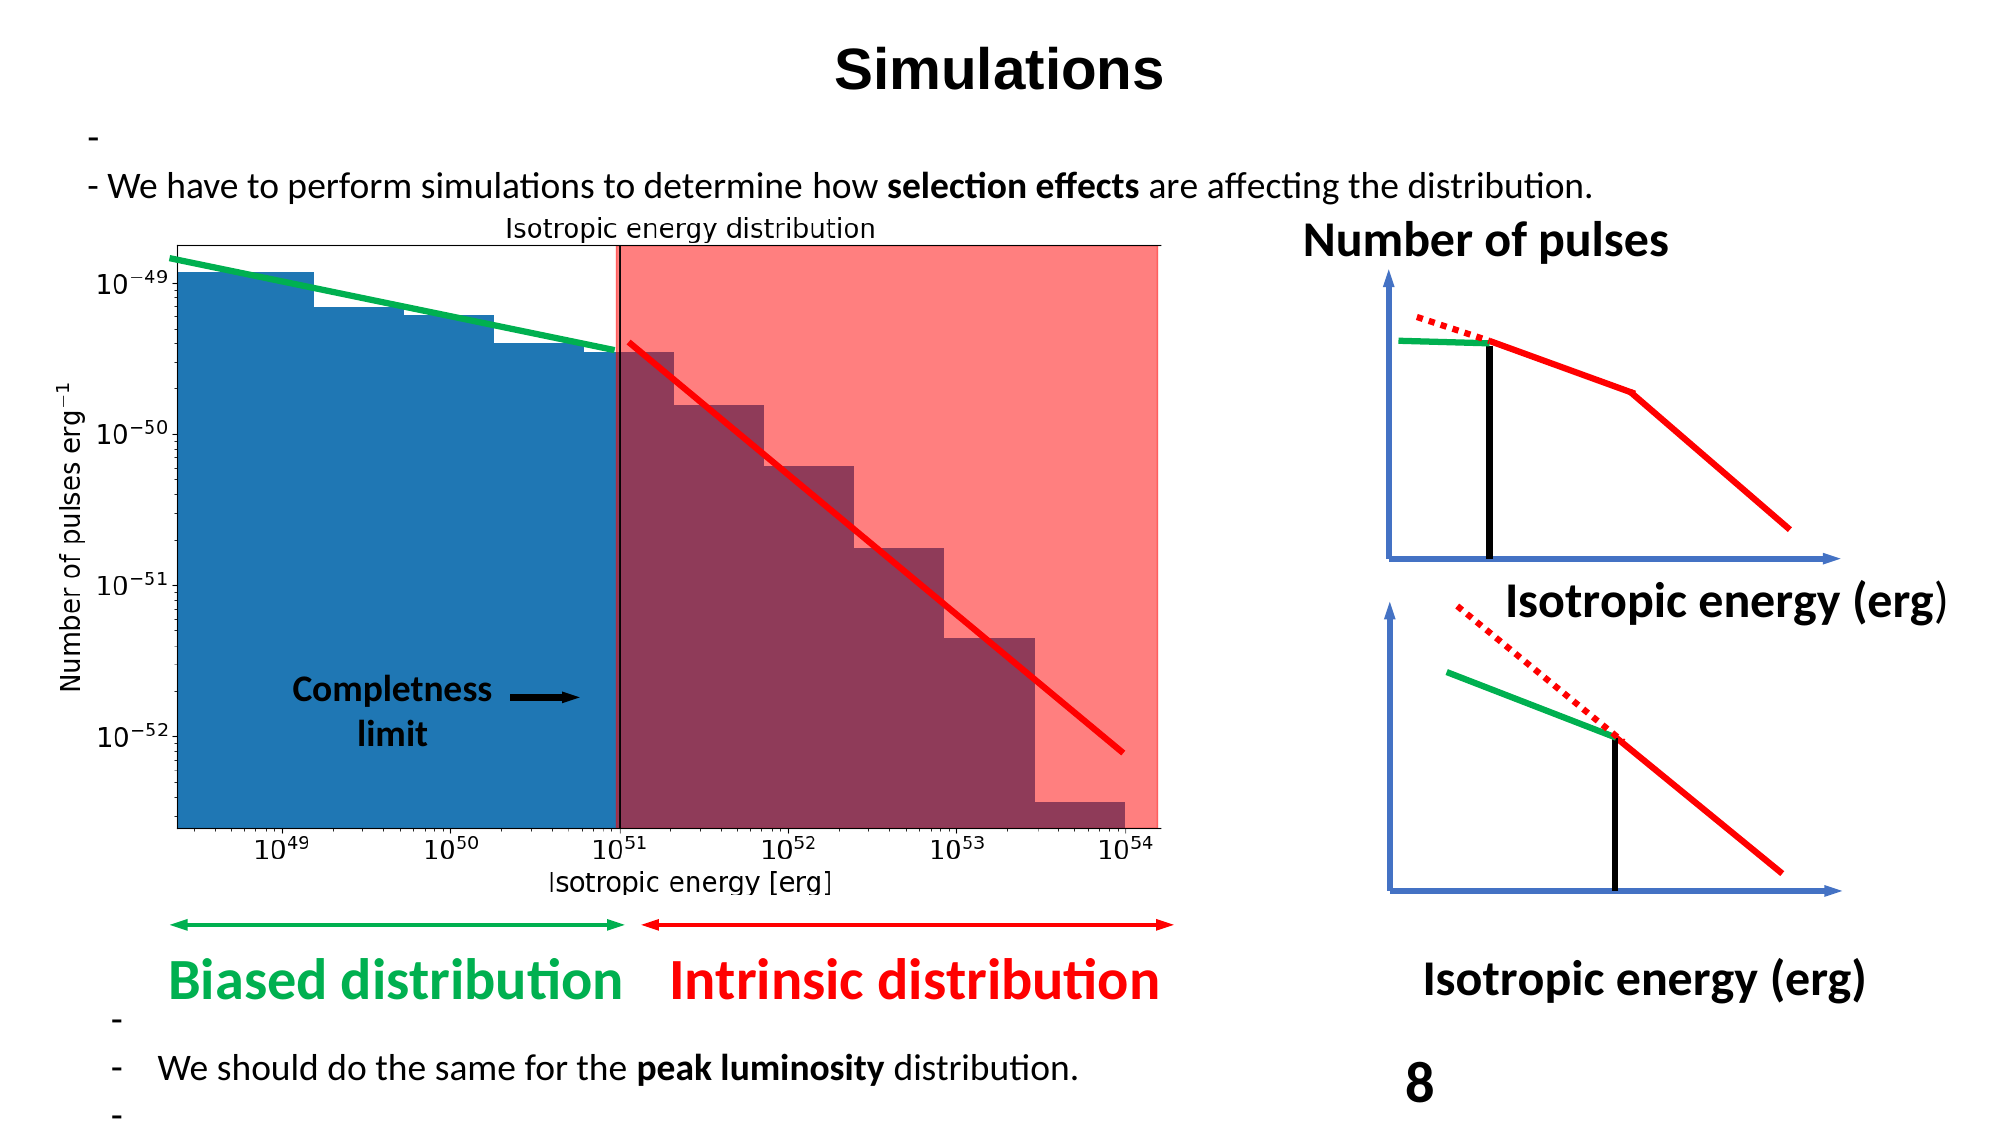

# Simulations
- We have to perform simulations to determine how selection effects are affecting the distribution.
Number of pulses
Isotropic energy (erg)
Completness limit
Biased distribution
Intrinsic distribution
Isotropic energy (erg)
We should do the same for the peak luminosity distribution.